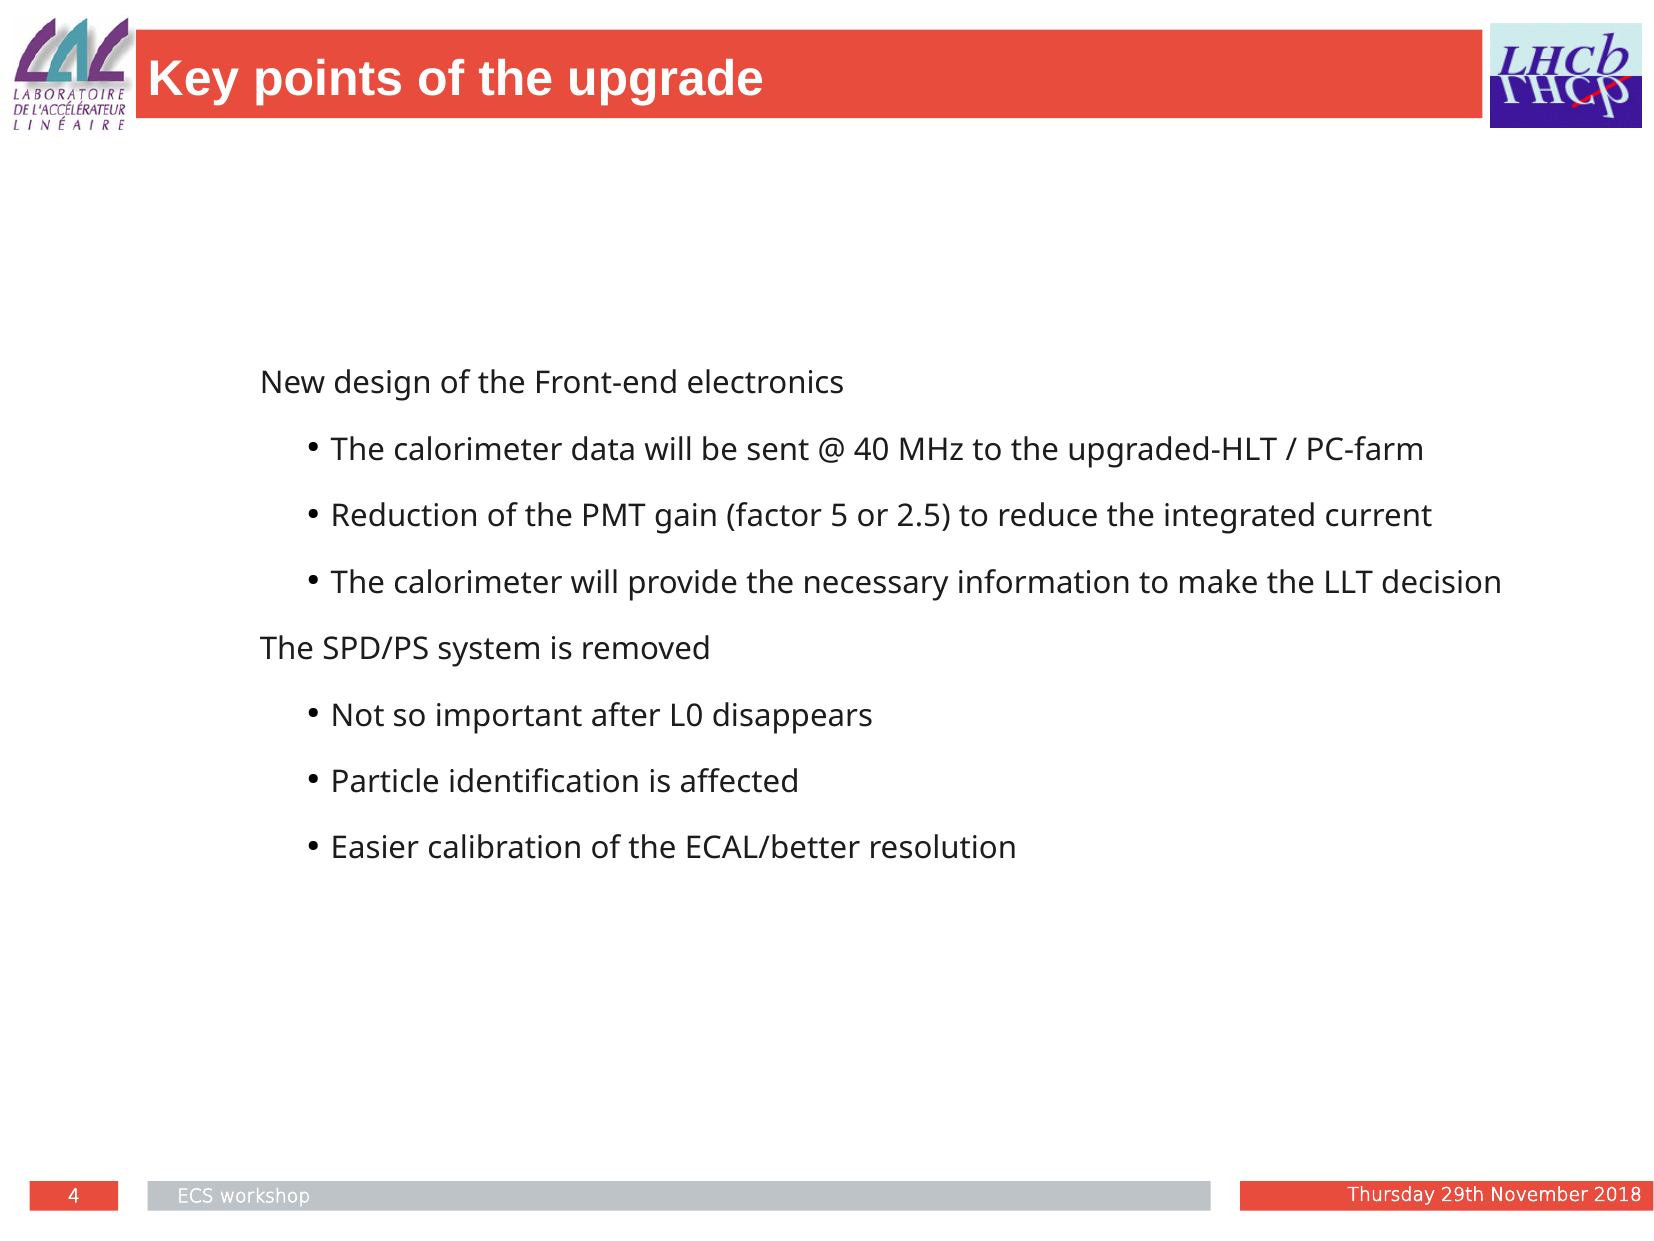

# Key points of the upgrade
New design of the Front-end electronics
The calorimeter data will be sent @ 40 MHz to the upgraded-HLT / PC-farm
Reduction of the PMT gain (factor 5 or 2.5) to reduce the integrated current
The calorimeter will provide the necessary information to make the LLT decision
The SPD/PS system is removed
Not so important after L0 disappears
Particle identification is affected
Easier calibration of the ECAL/better resolution
4
ECS workshop
Thursday 29th November 2018